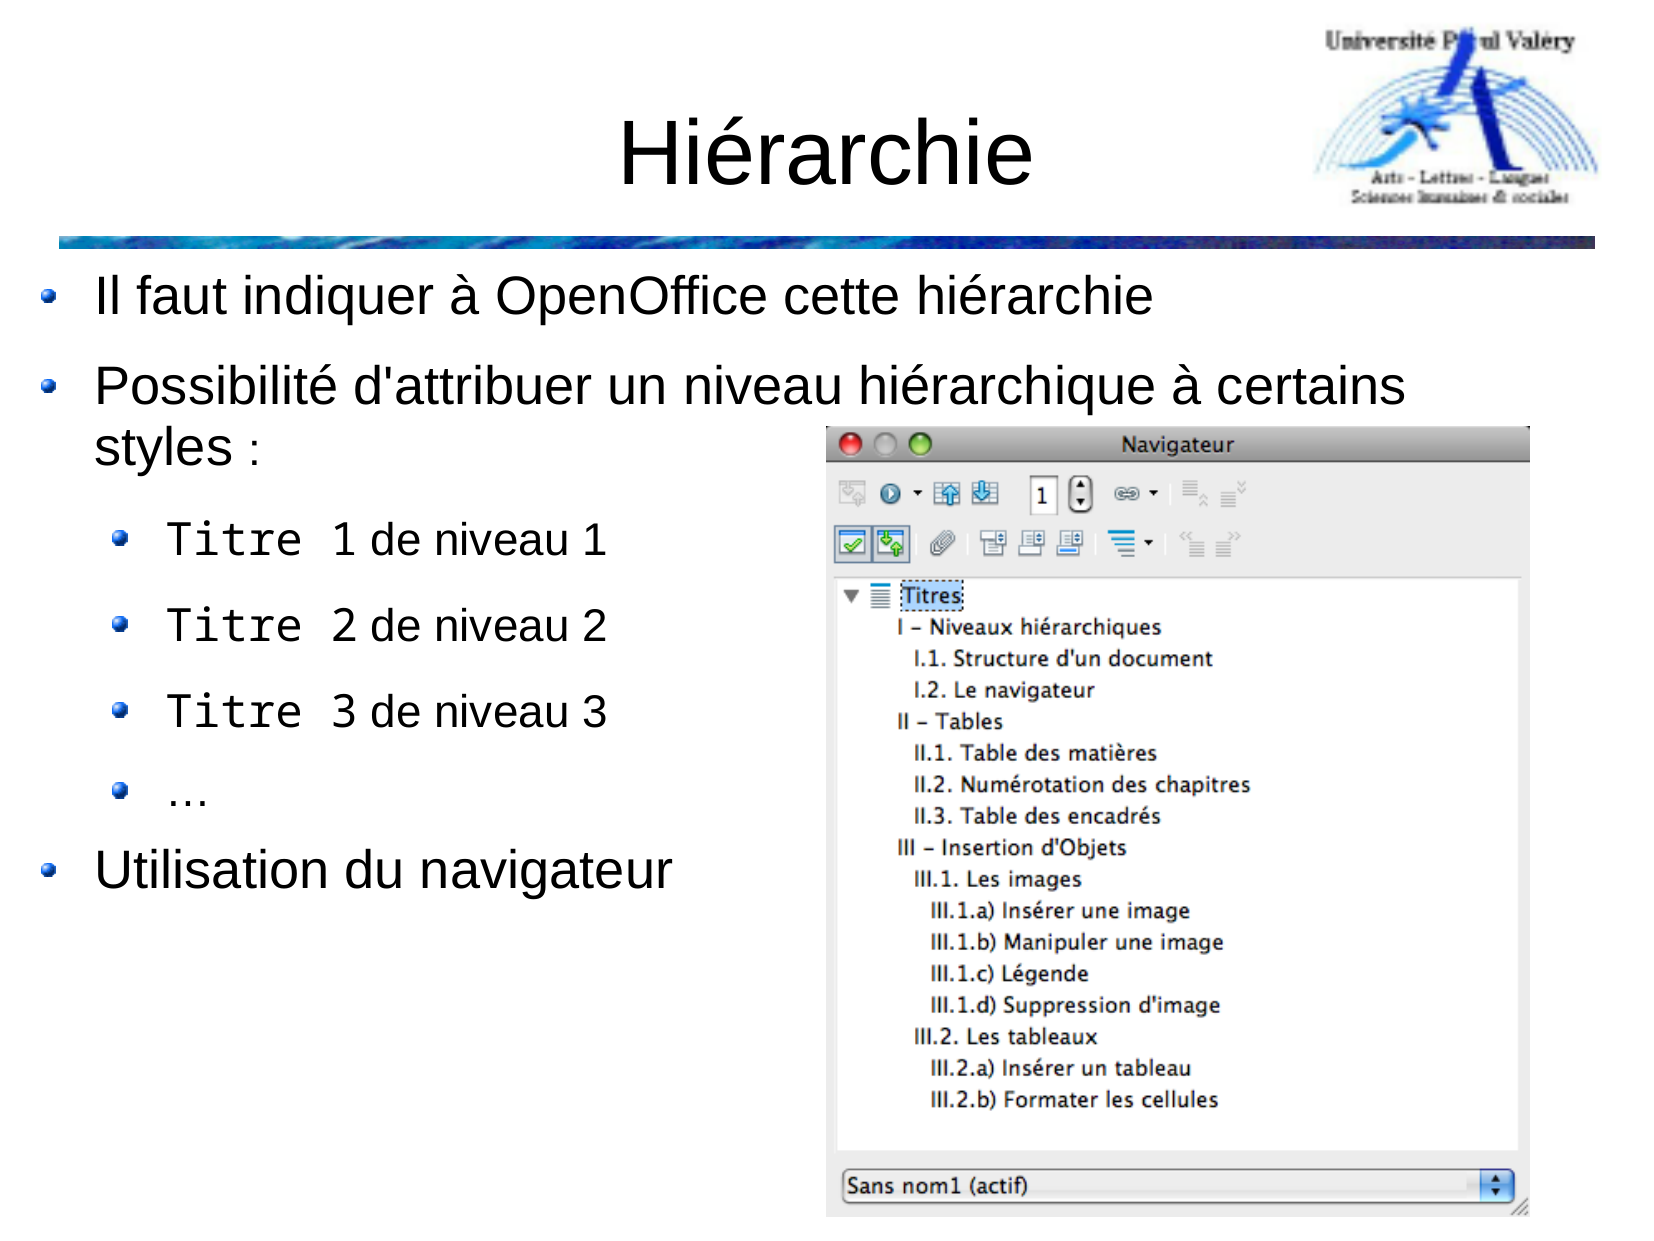

# Hiérarchie
Il faut indiquer à OpenOffice cette hiérarchie
Possibilité d'attribuer un niveau hiérarchique à certains styles :
Titre 1 de niveau 1
Titre 2 de niveau 2
Titre 3 de niveau 3
…
Utilisation du navigateur